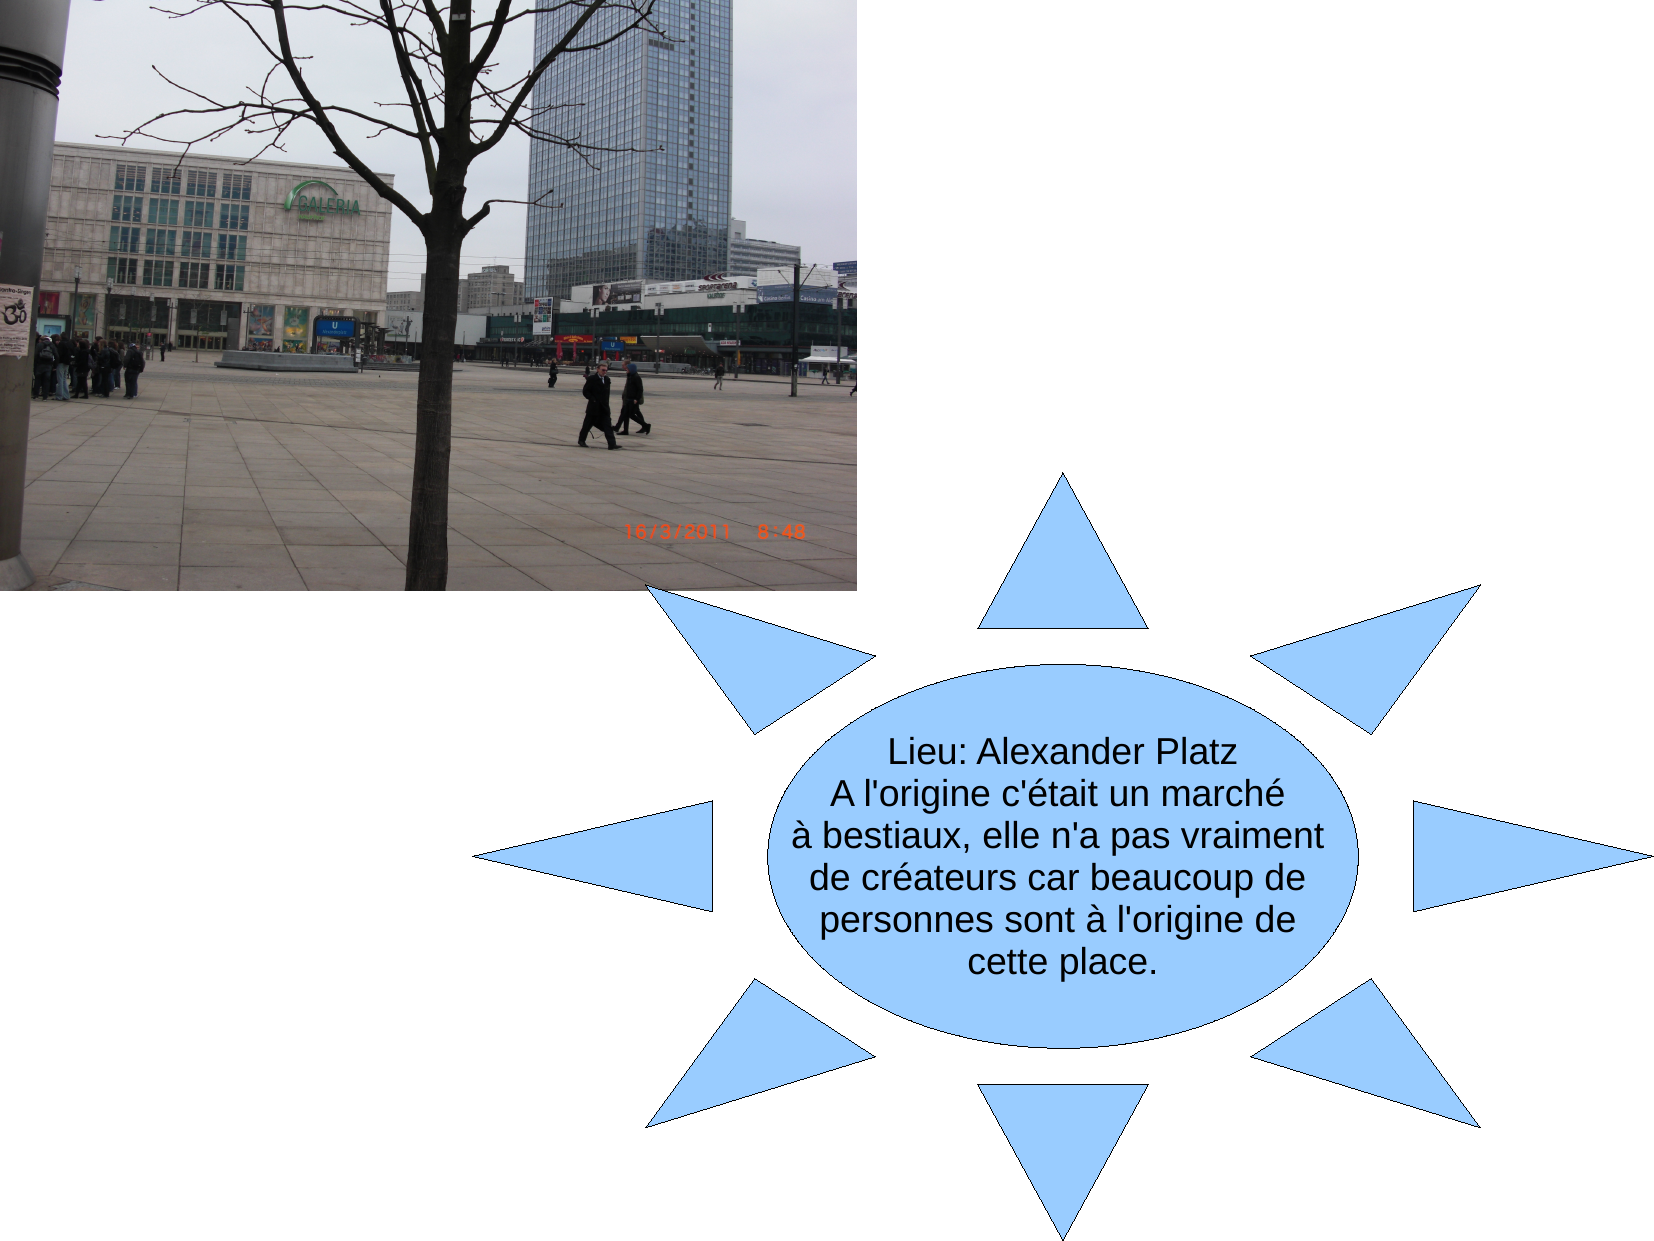

Lieu: Alexander Platz
A l'origine c'était un marché
à bestiaux, elle n'a pas vraiment
de créateurs car beaucoup de
personnes sont à l'origine de
cette place.